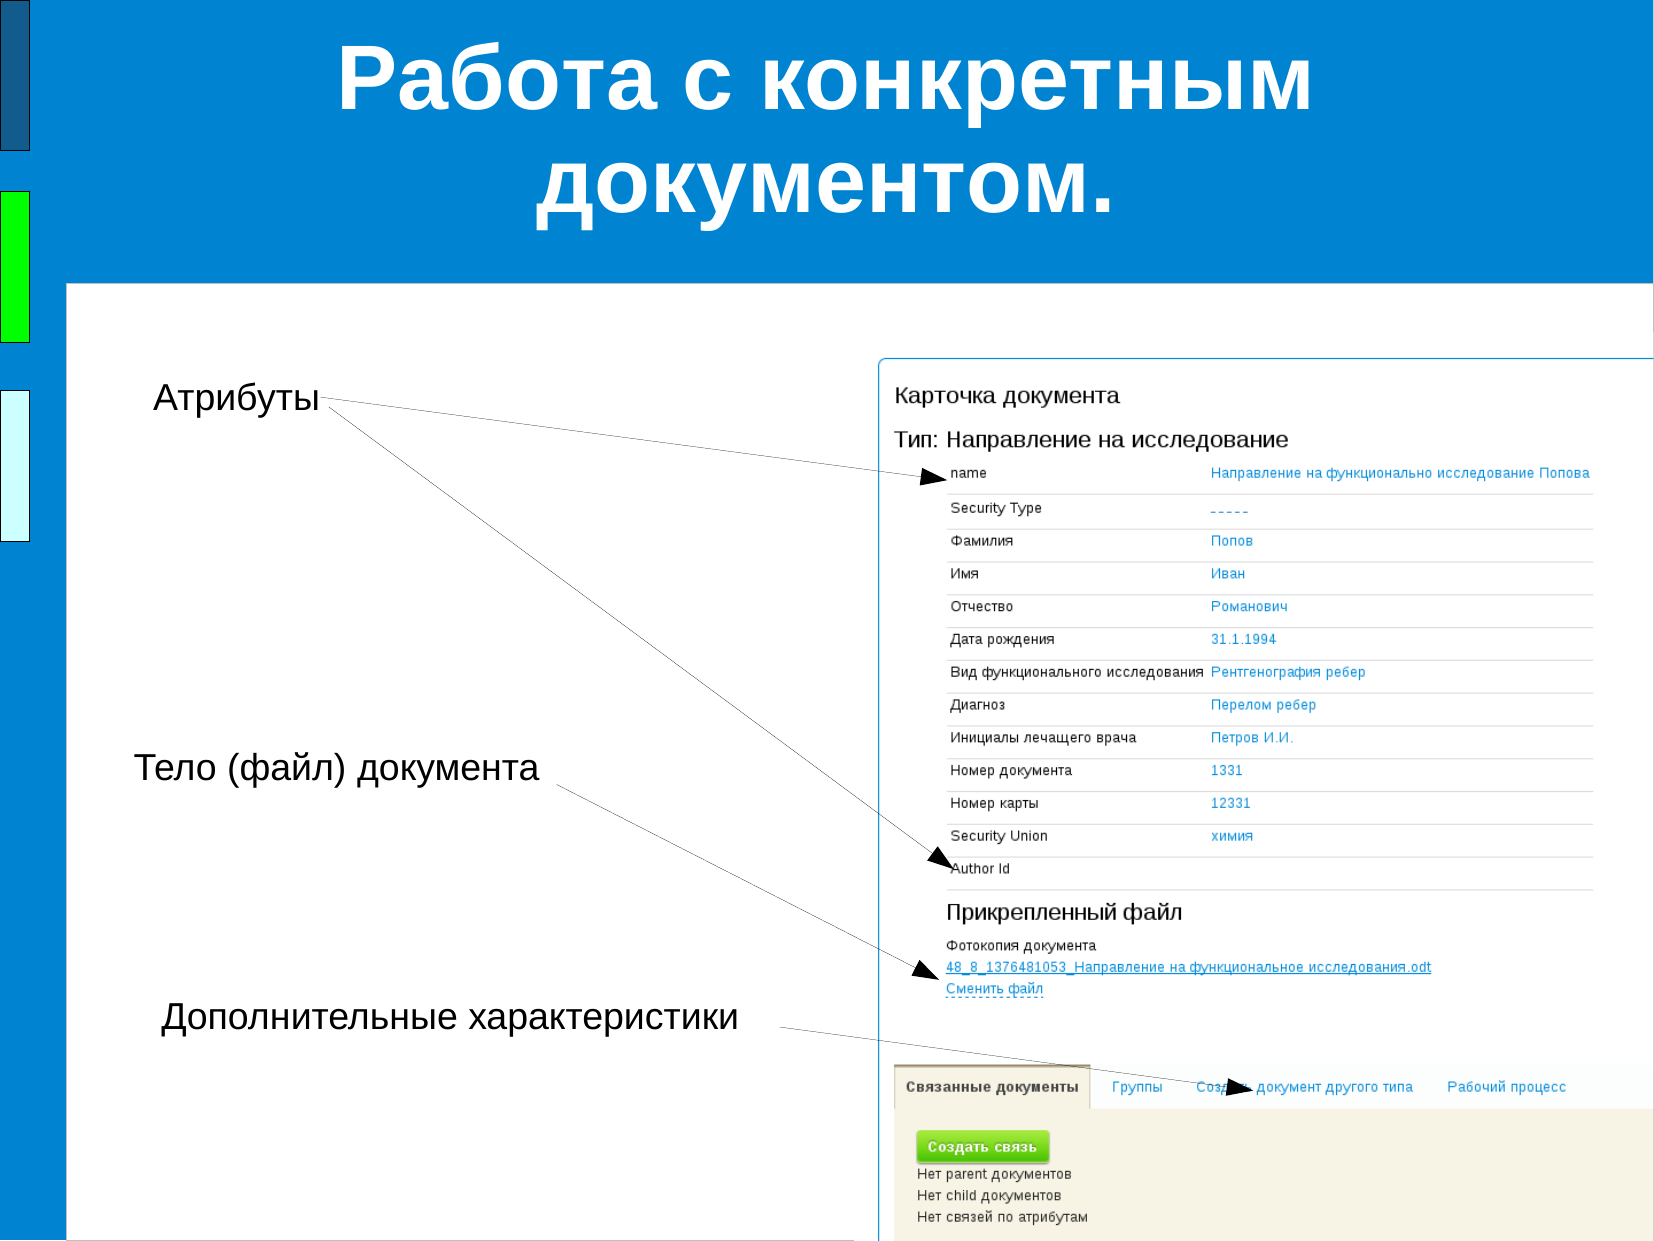

# Работа с конкретным документом.
Атрибуты
Тело (файл) документа
Дополнительные характеристики
ООО "Альфа-Интегрум", 2013г.